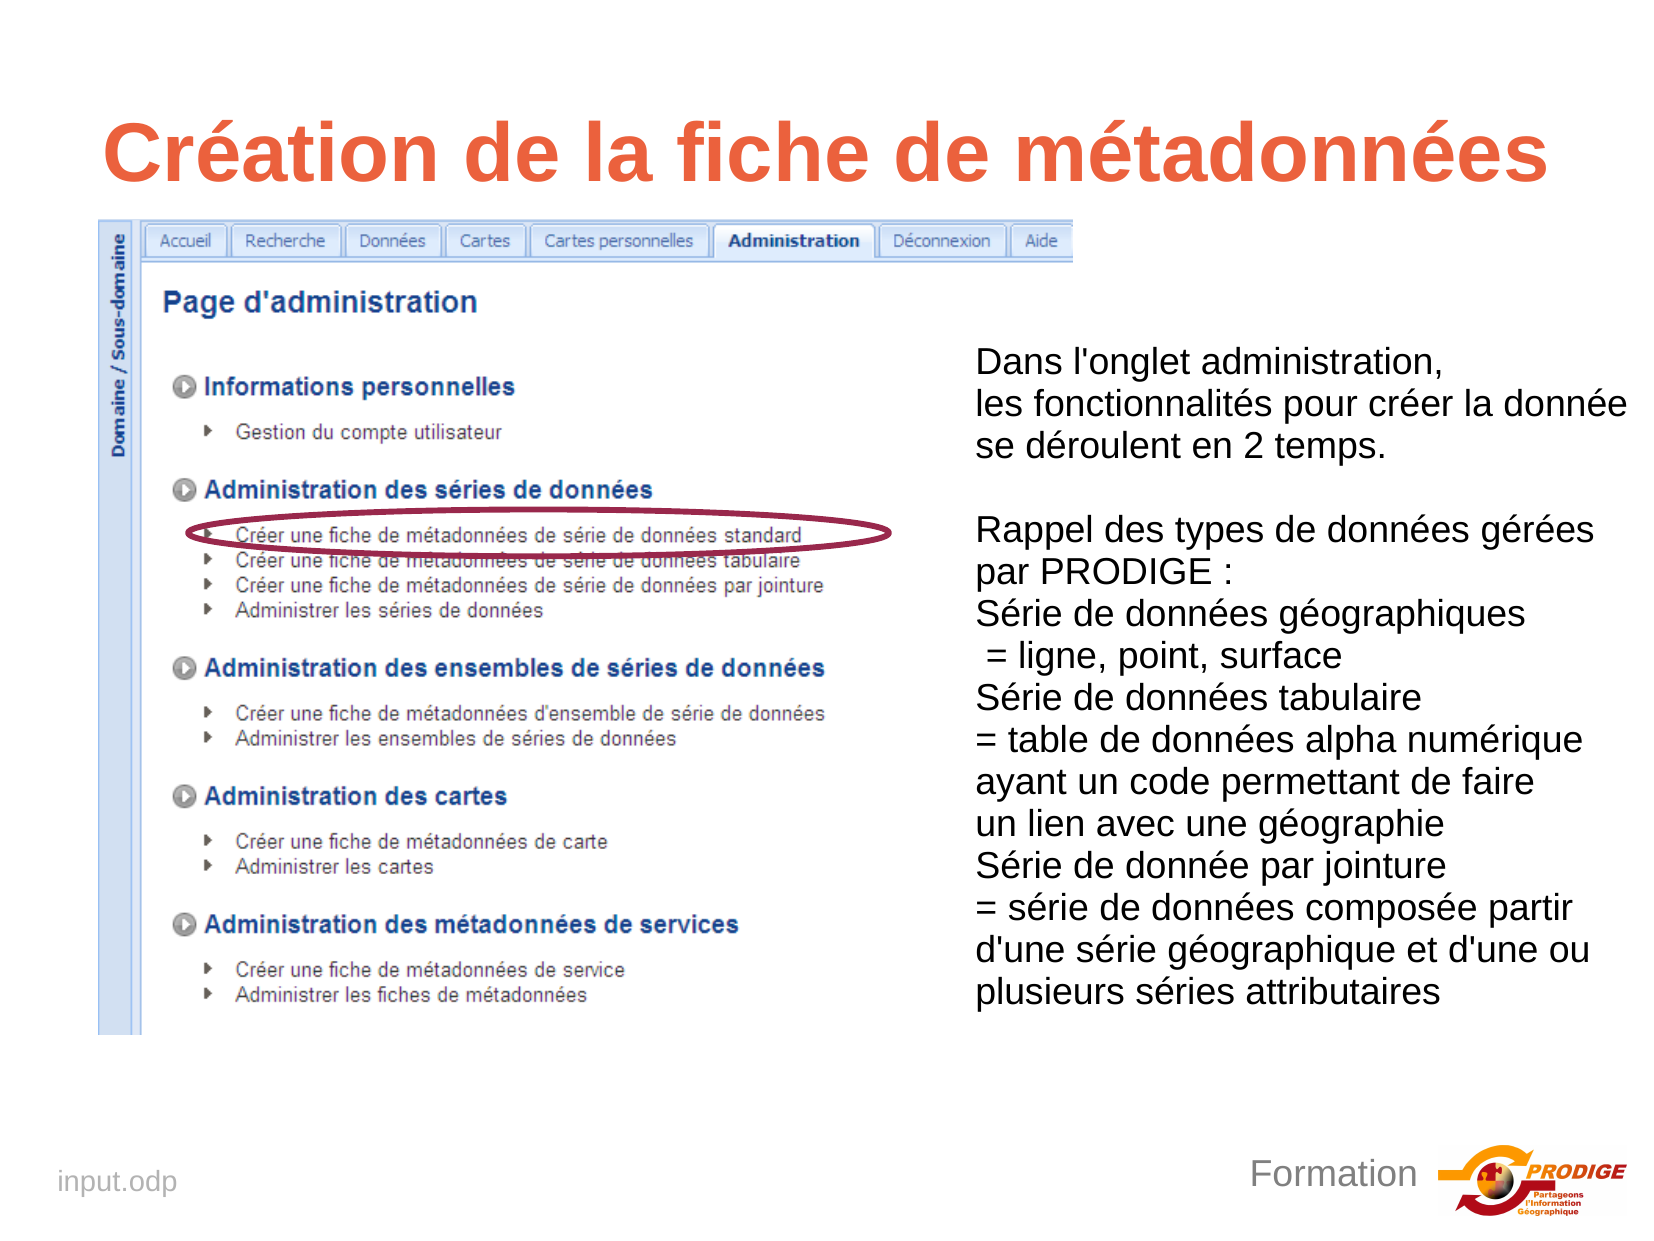

# Création de la fiche de métadonnées
Dans l'onglet administration,
les fonctionnalités pour créer la donnée
se déroulent en 2 temps.
Rappel des types de données gérées
par PRODIGE :
Série de données géographiques
 = ligne, point, surface
Série de données tabulaire
= table de données alpha numérique
ayant un code permettant de faire
un lien avec une géographie
Série de donnée par jointure
= série de données composée partir
d'une série géographique et d'une ou
plusieurs séries attributaires